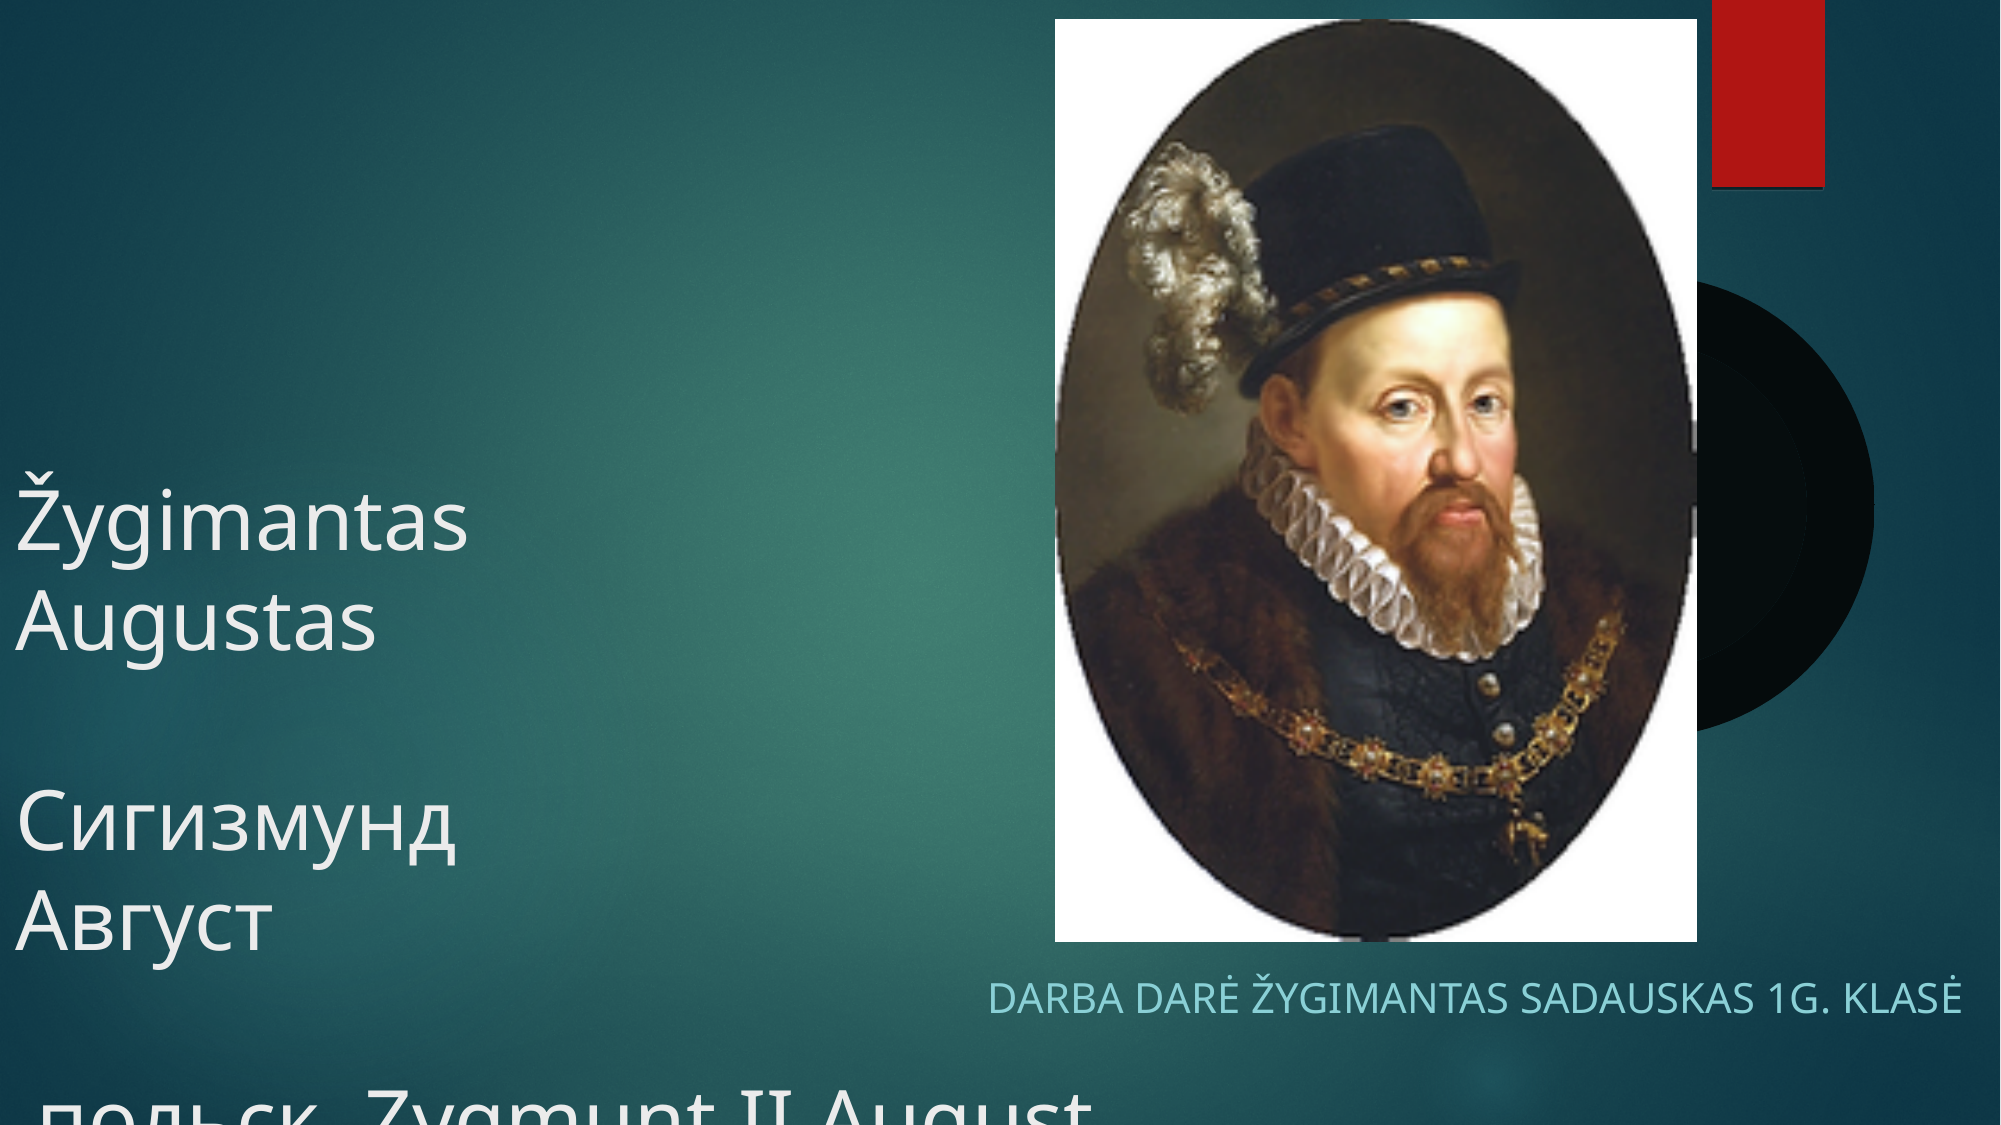

# Žygimantas Augustas Сигизмунд Август польск. Zygmunt II August
Darba darė Žygimantas sadauskas 1g. Klasė